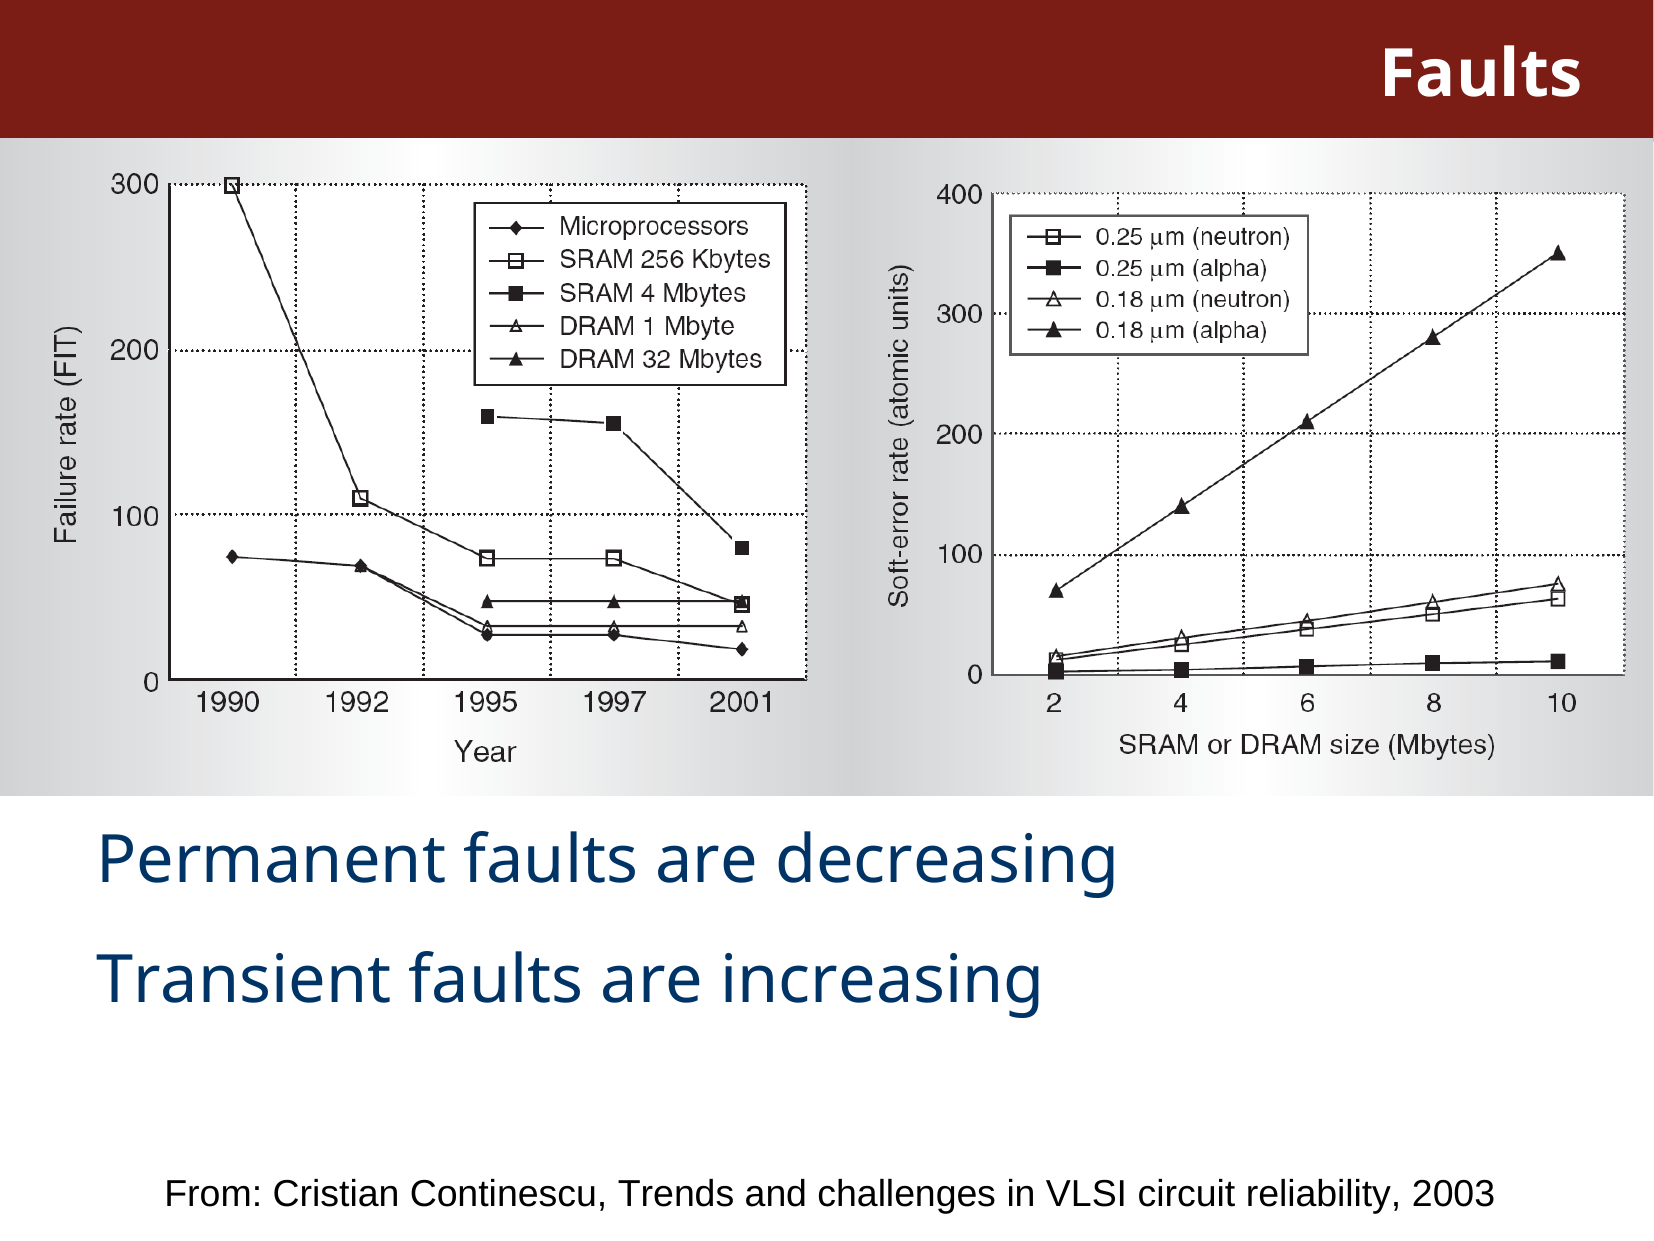

# Faults
Permanent faults are decreasing
Transient faults are increasing
From: Cristian Continescu, Trends and challenges in VLSI circuit reliability, 2003